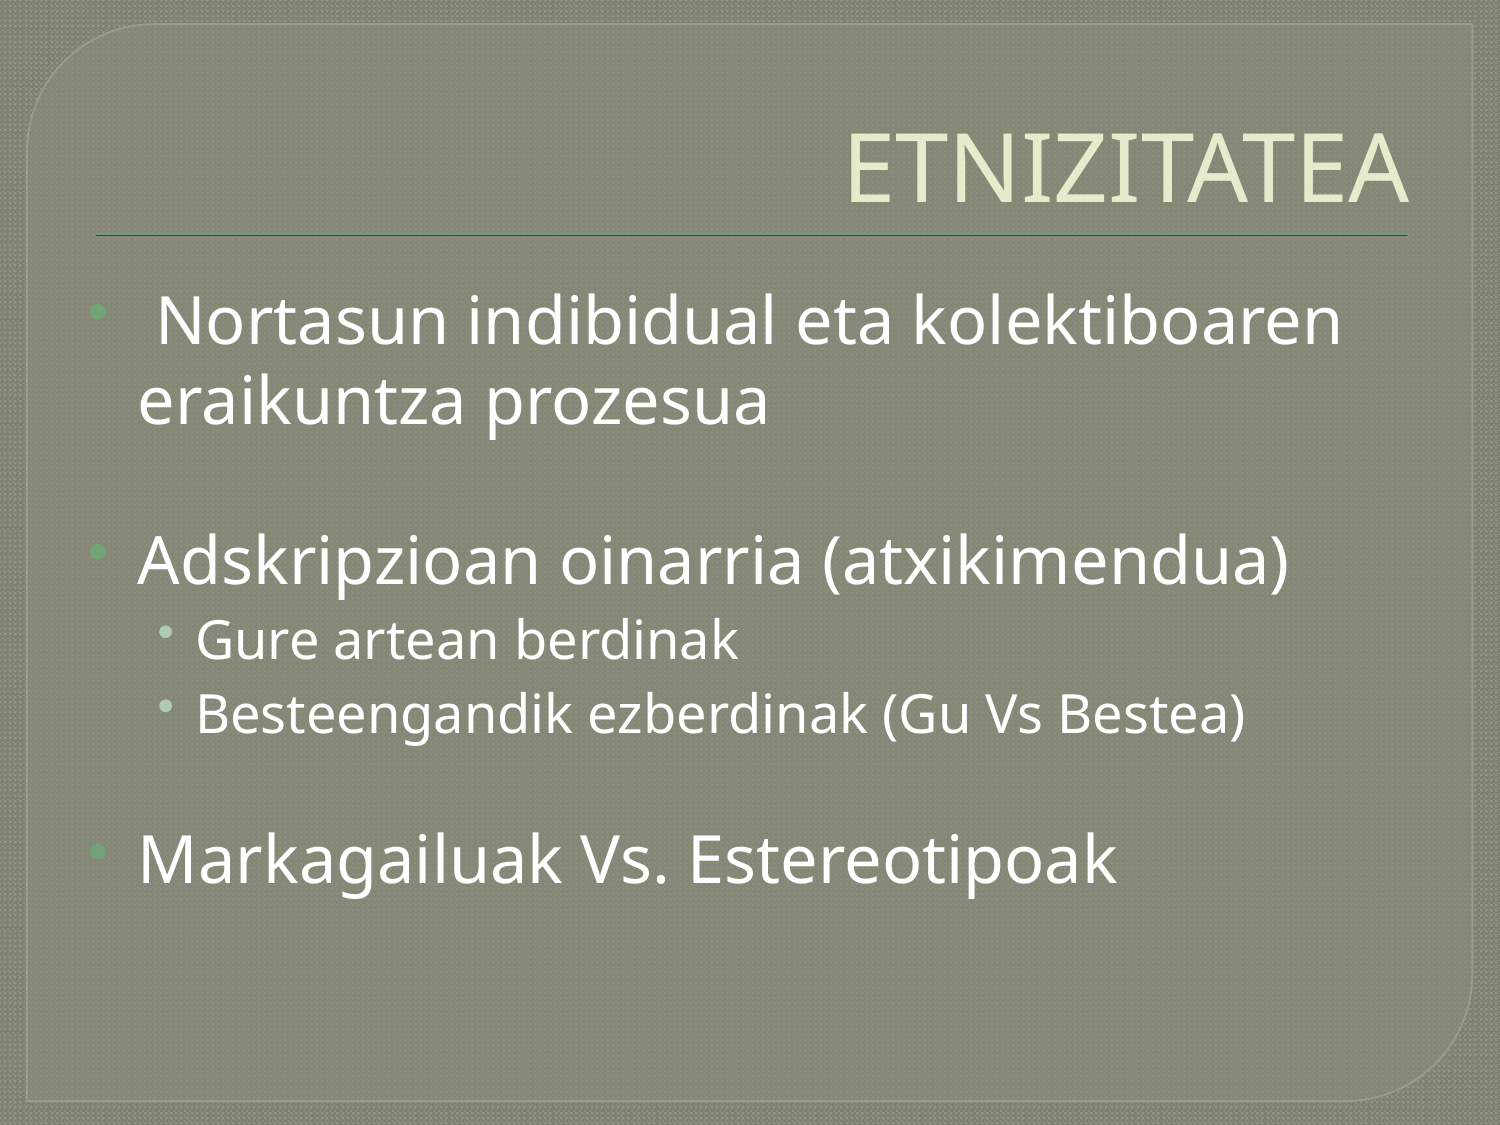

# ETNIZITATEA
 Nortasun indibidual eta kolektiboaren eraikuntza prozesua
Adskripzioan oinarria (atxikimendua)
Gure artean berdinak
Besteengandik ezberdinak (Gu Vs Bestea)
Markagailuak Vs. Estereotipoak